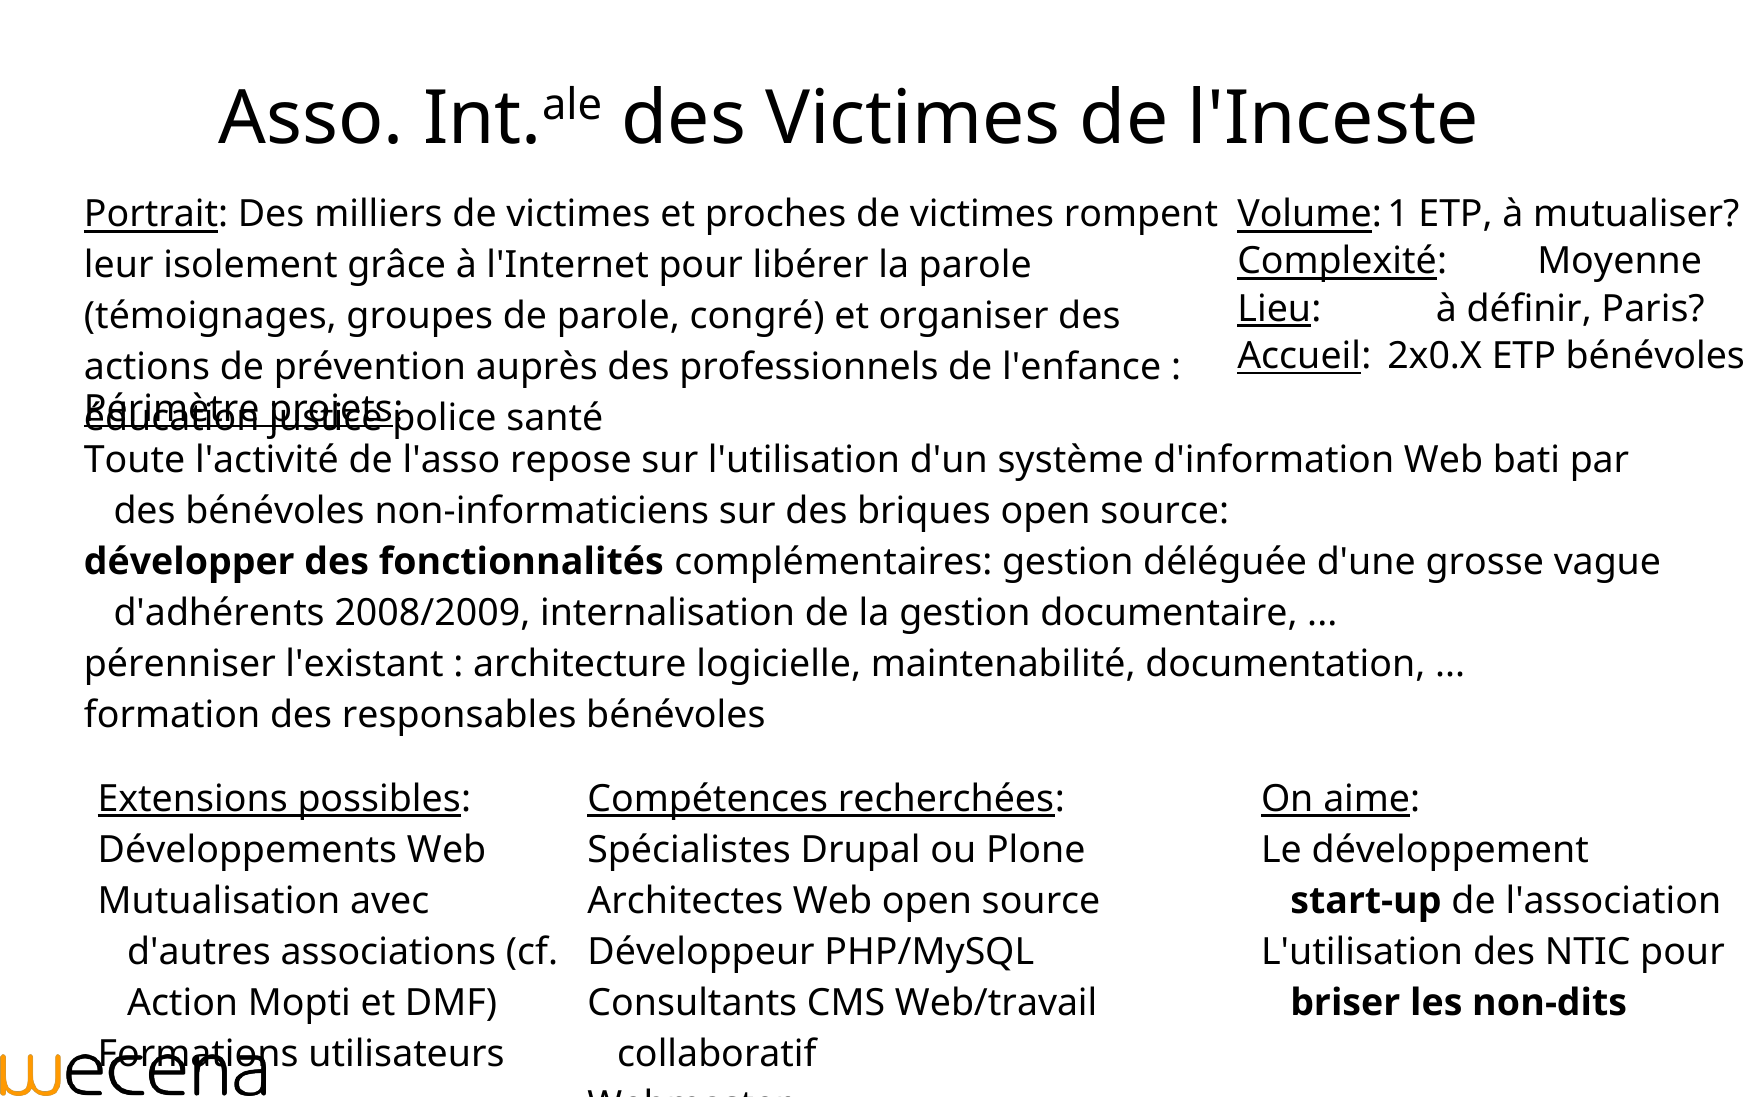

# Asso. Int.ale des Victimes de l'Inceste
Portrait: Des milliers de victimes et proches de victimes rompent leur isolement grâce à l'Internet pour libérer la parole (témoignages, groupes de parole, congré) et organiser des actions de prévention auprès des professionnels de l'enfance : éducation justice police santé
Volume:	1 ETP, à mutualiser?
Complexité: 	Moyenne
Lieu: 	 à définir, Paris?
Accueil: 	2x0.X ETP bénévoles
Périmètre projets:
Toute l'activité de l'asso repose sur l'utilisation d'un système d'information Web bati par des bénévoles non-informaticiens sur des briques open source:
développer des fonctionnalités complémentaires: gestion déléguée d'une grosse vague d'adhérents 2008/2009, internalisation de la gestion documentaire, ...
pérenniser l'existant : architecture logicielle, maintenabilité, documentation, ...
formation des responsables bénévoles
Extensions possibles:
Développements Web
Mutualisation avec
d'autres associations (cf.
Action Mopti et DMF)
Formations utilisateurs
Compétences recherchées:
Spécialistes Drupal ou Plone
Architectes Web open source
Développeur PHP/MySQL
Consultants CMS Web/travail
collaboratif
Webmaster
On aime:
Le développement
start-up de l'association
L'utilisation des NTIC pour
briser les non-dits